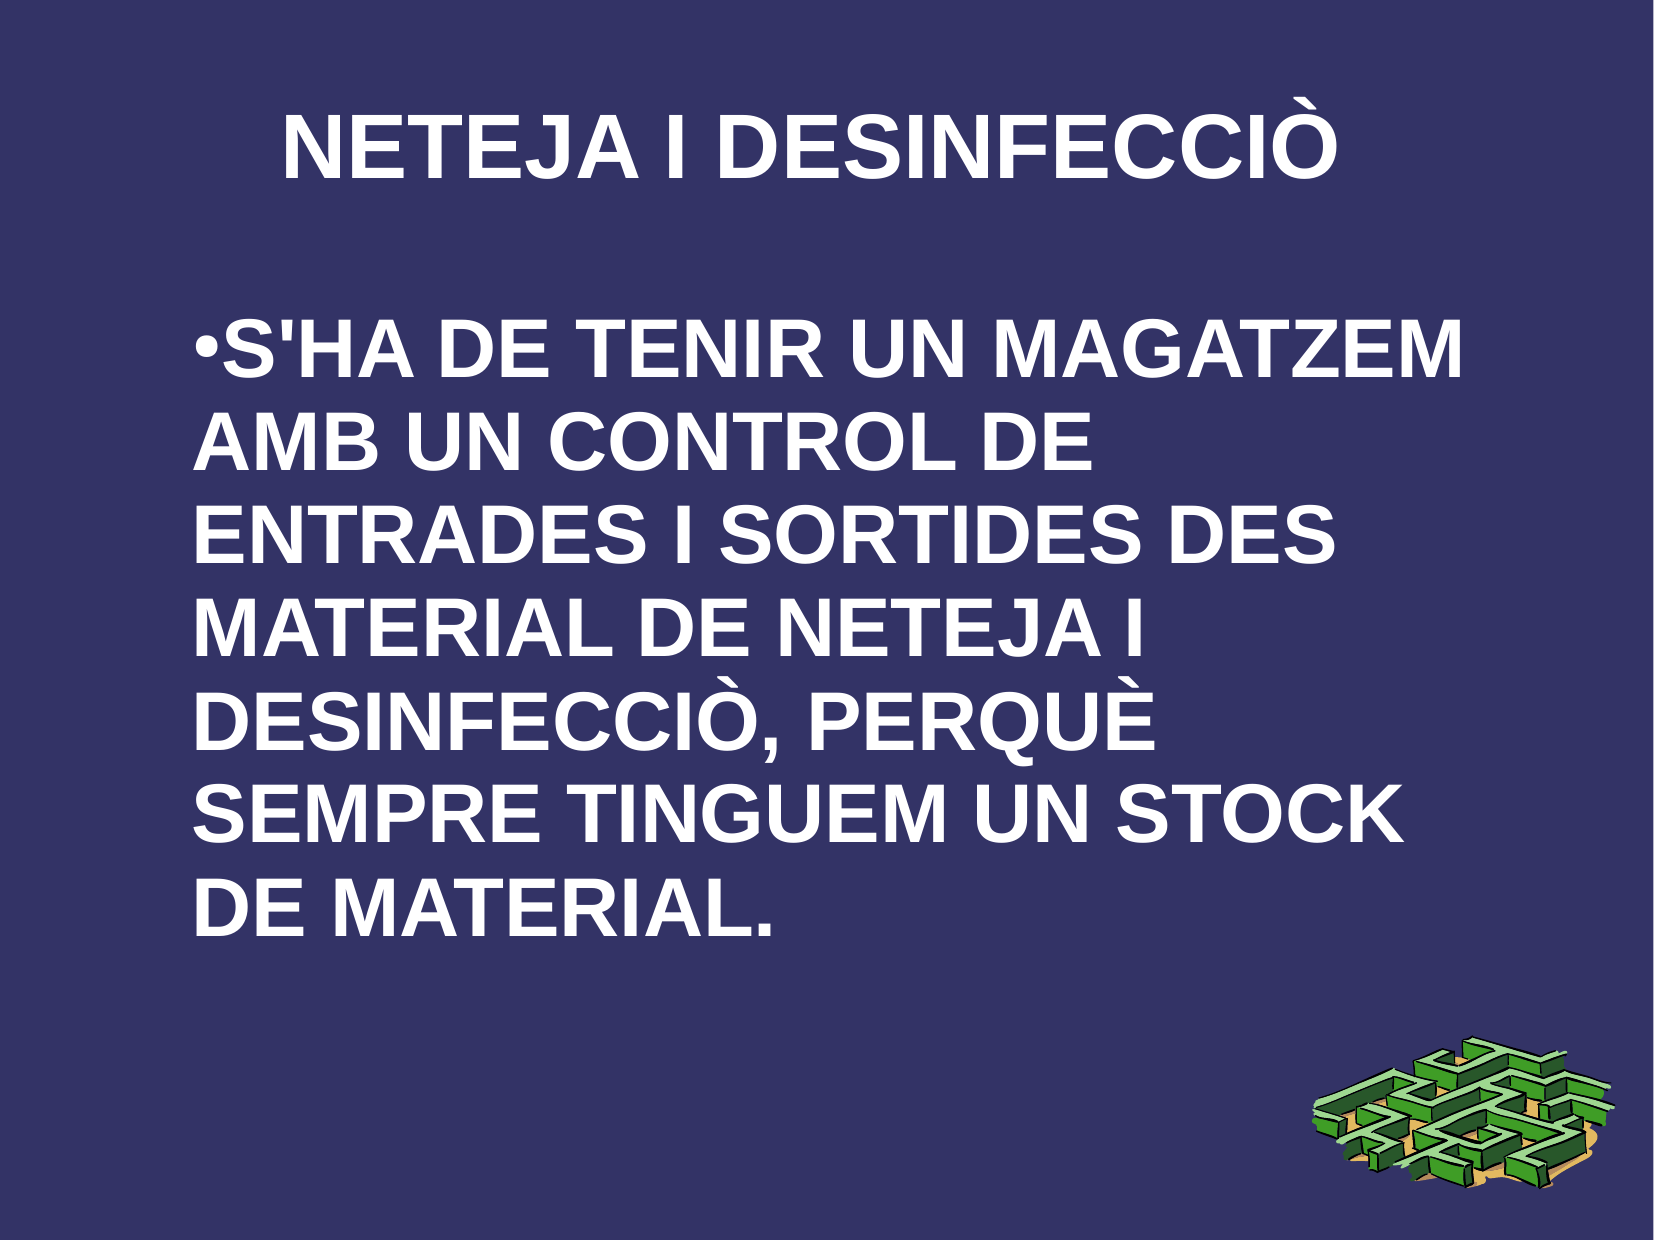

NETEJA I DESINFECCIÒ
S'HA DE TENIR UN MAGATZEM AMB UN CONTROL DE ENTRADES I SORTIDES DES MATERIAL DE NETEJA I DESINFECCIÒ, PERQUÈ SEMPRE TINGUEM UN STOCK DE MATERIAL.